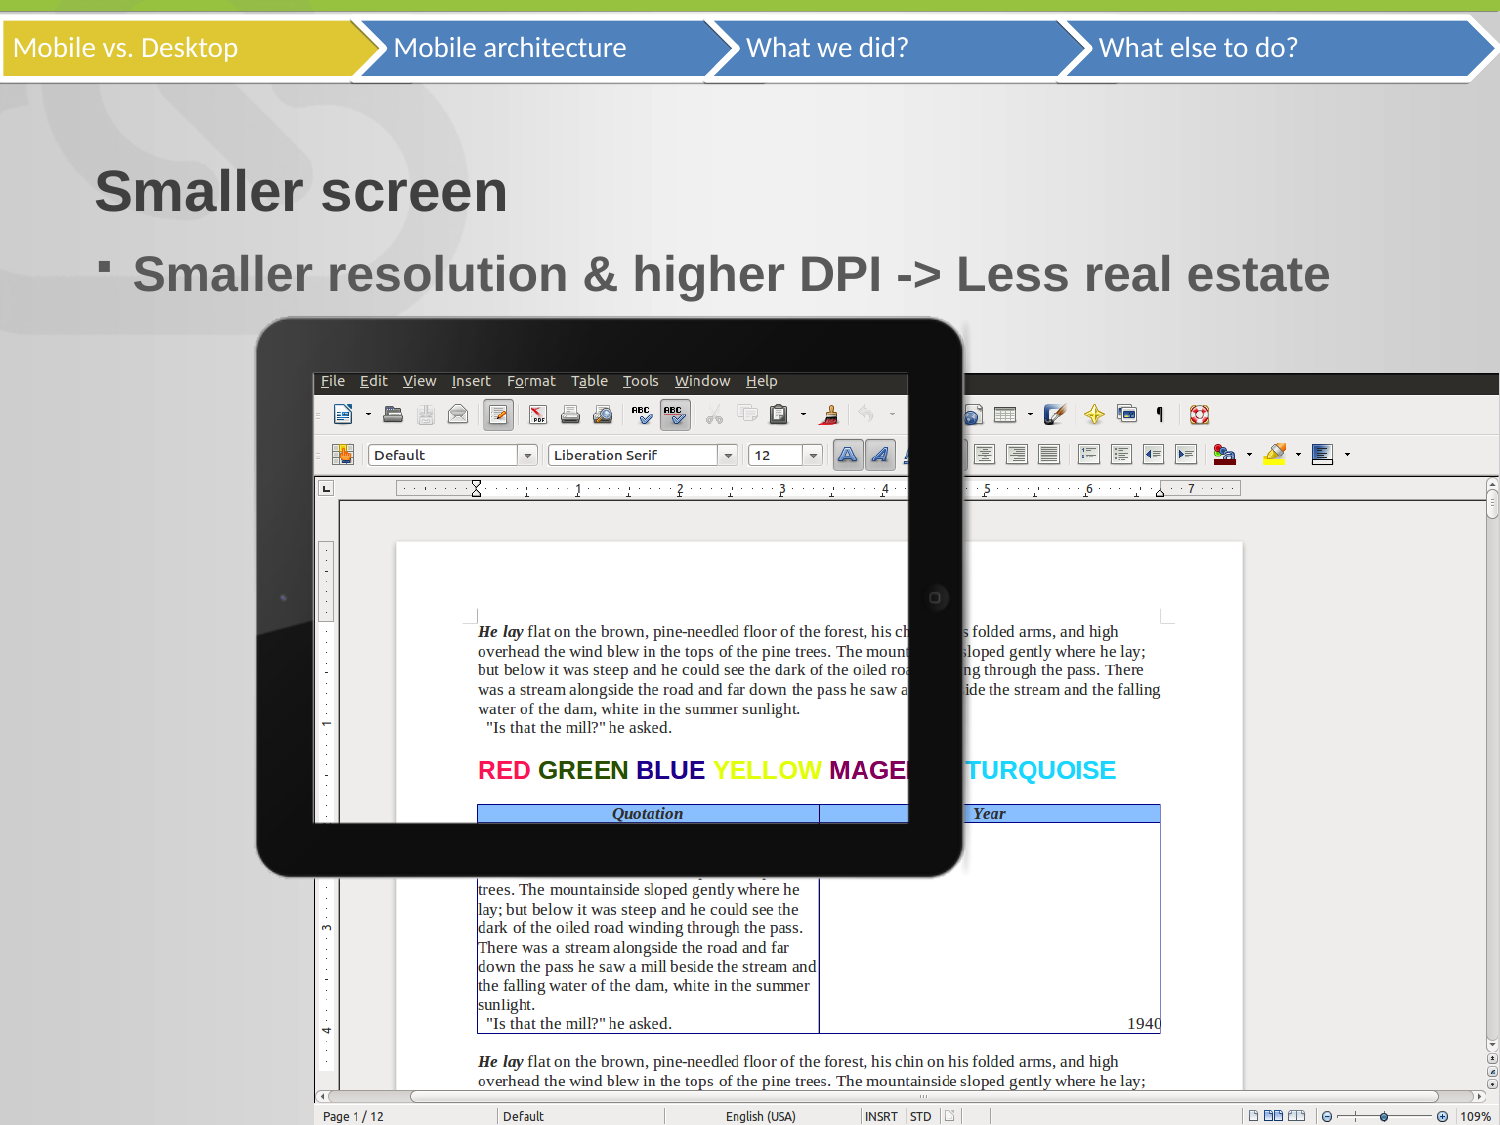

Mobile vs. Desktop
Mobile architecture
What we did?
What else to do?
# Smaller screen
Smaller resolution & higher DPI -> Less real estate